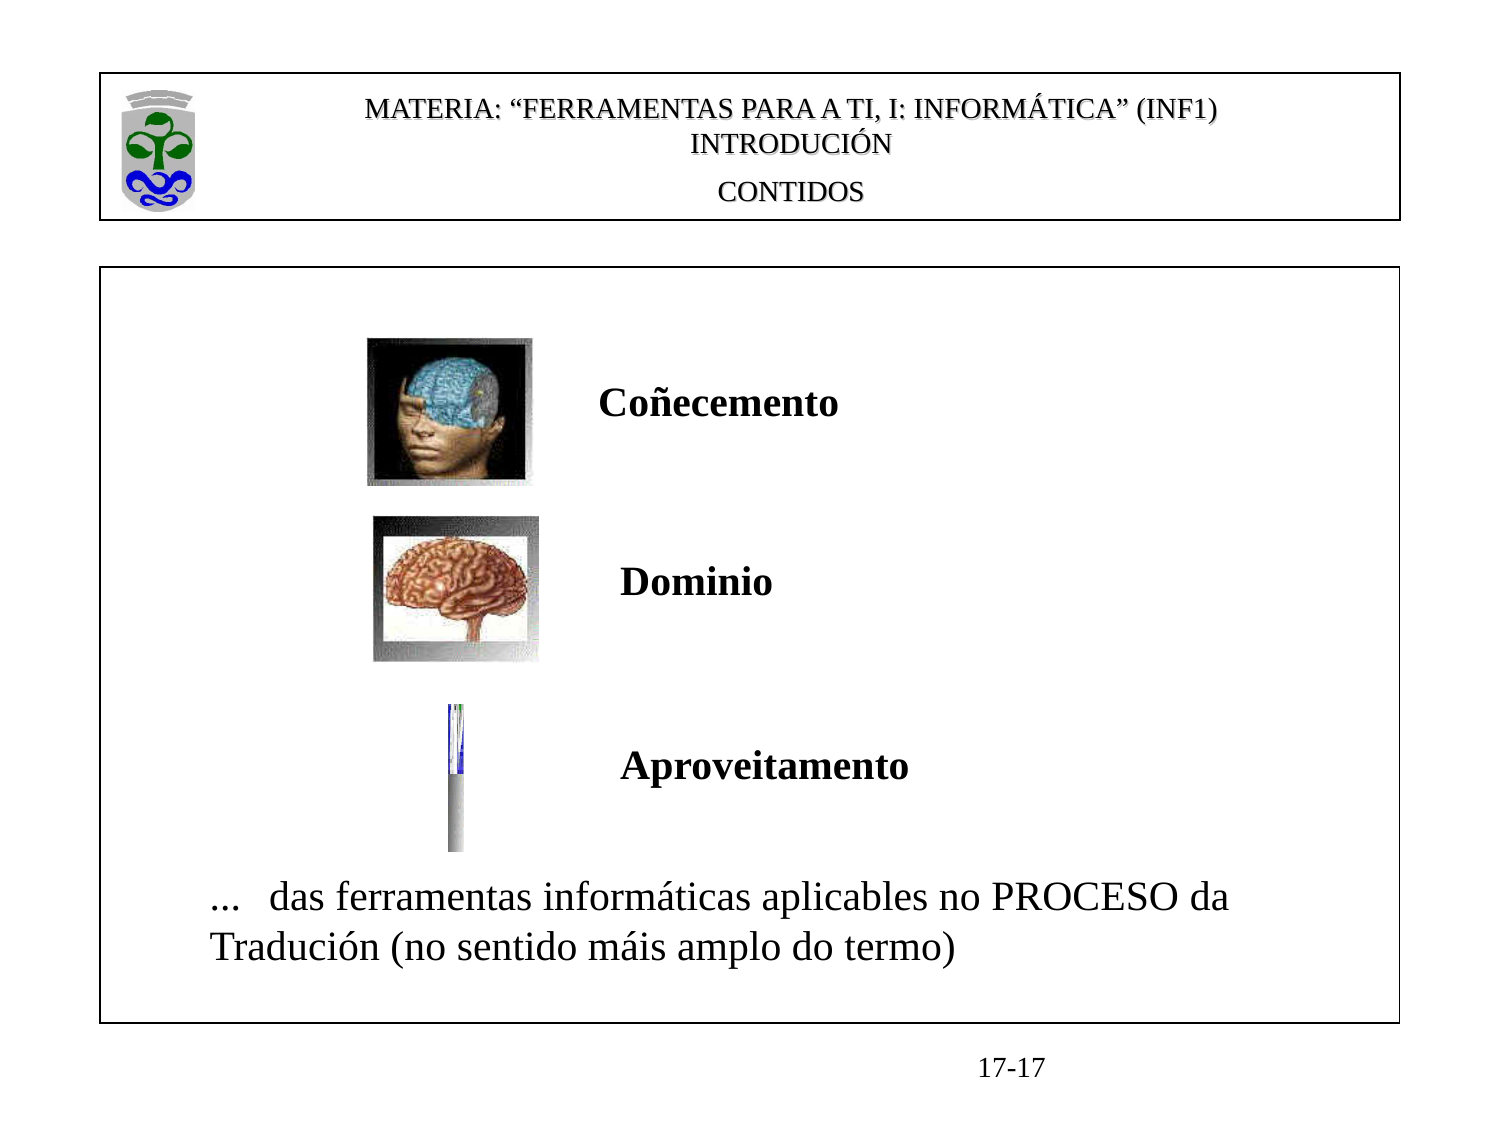

MATERIA: “FERRAMENTAS PARA A TI, I: INFORMÁTICA” (INF1)
INTRODUCIÓN
CONTIDOS
CONTENIDOS
Coñecemento
Dominio
Aproveitamento
...	das ferramentas informáticas aplicables no PROCESO da Tradución (no sentido máis amplo do termo)